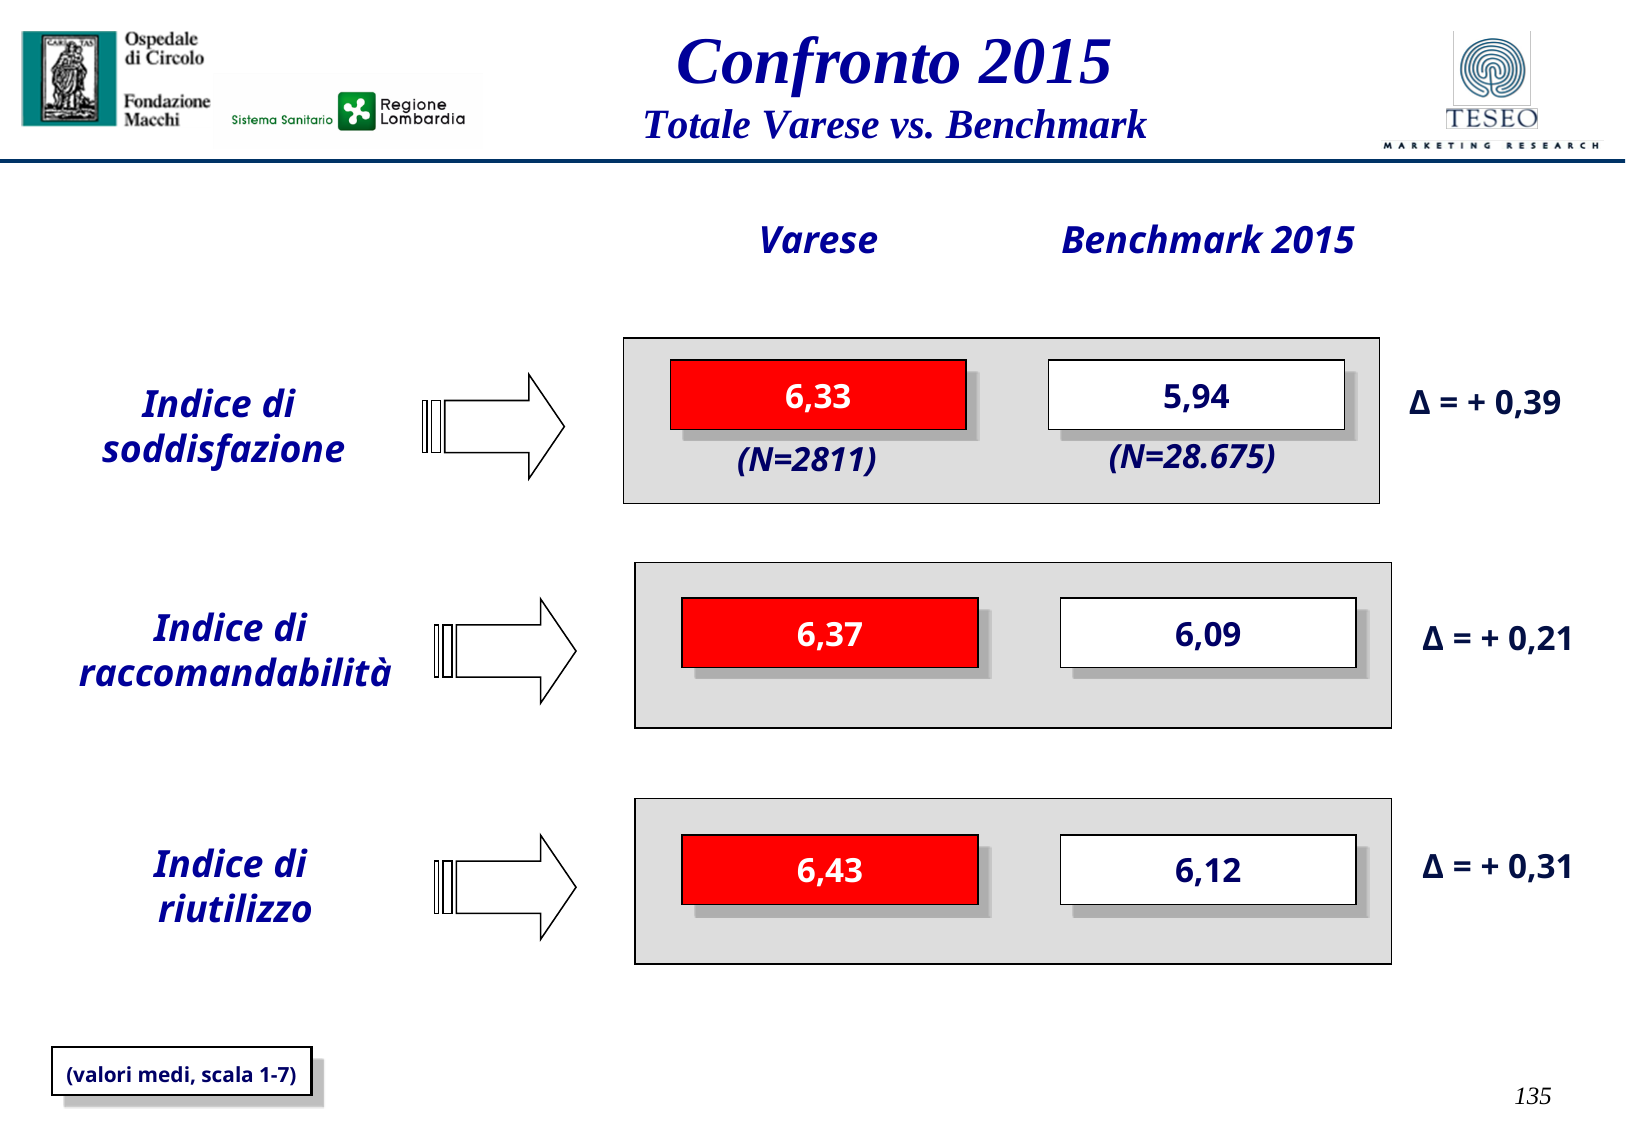

Confronto 2015
Totale Varese vs. Benchmark
Varese
Benchmark 2015
6,33
5,94
Indice di
soddisfazione
Δ = + 0,39
(N=28.675)
(N=2811)
Indice di
raccomandabilità
6,37
6,09
Δ = + 0,21
Indice di
riutilizzo
6,43
6,12
Δ = + 0,31
(valori medi, scala 1-7)